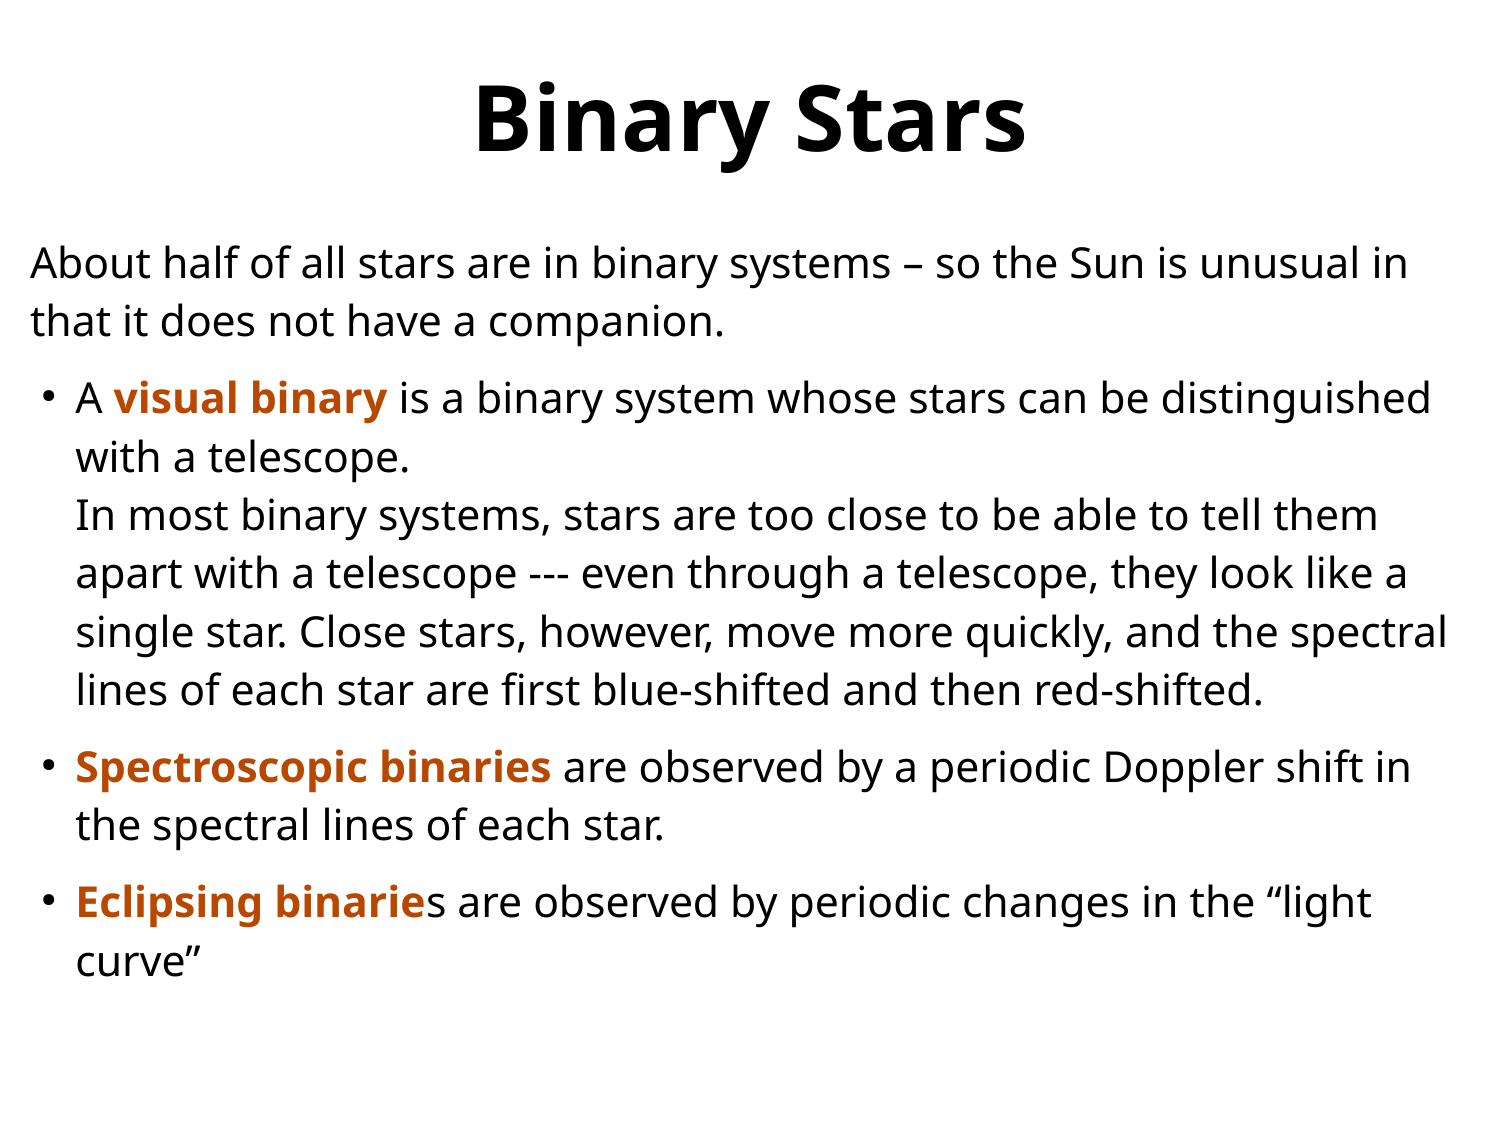

# Binary Stars
About half of all stars are in binary systems – so the Sun is unusual in that it does not have a companion.
A visual binary is a binary system whose stars can be distinguished with a telescope.
In most binary systems, stars are too close to be able to tell them apart with a telescope --- even through a telescope, they look like a single star. Close stars, however, move more quickly, and the spectral lines of each star are first blue-shifted and then red-shifted.
Spectroscopic binaries are observed by a periodic Doppler shift in the spectral lines of each star.
Eclipsing binaries are observed by periodic changes in the “light curve”